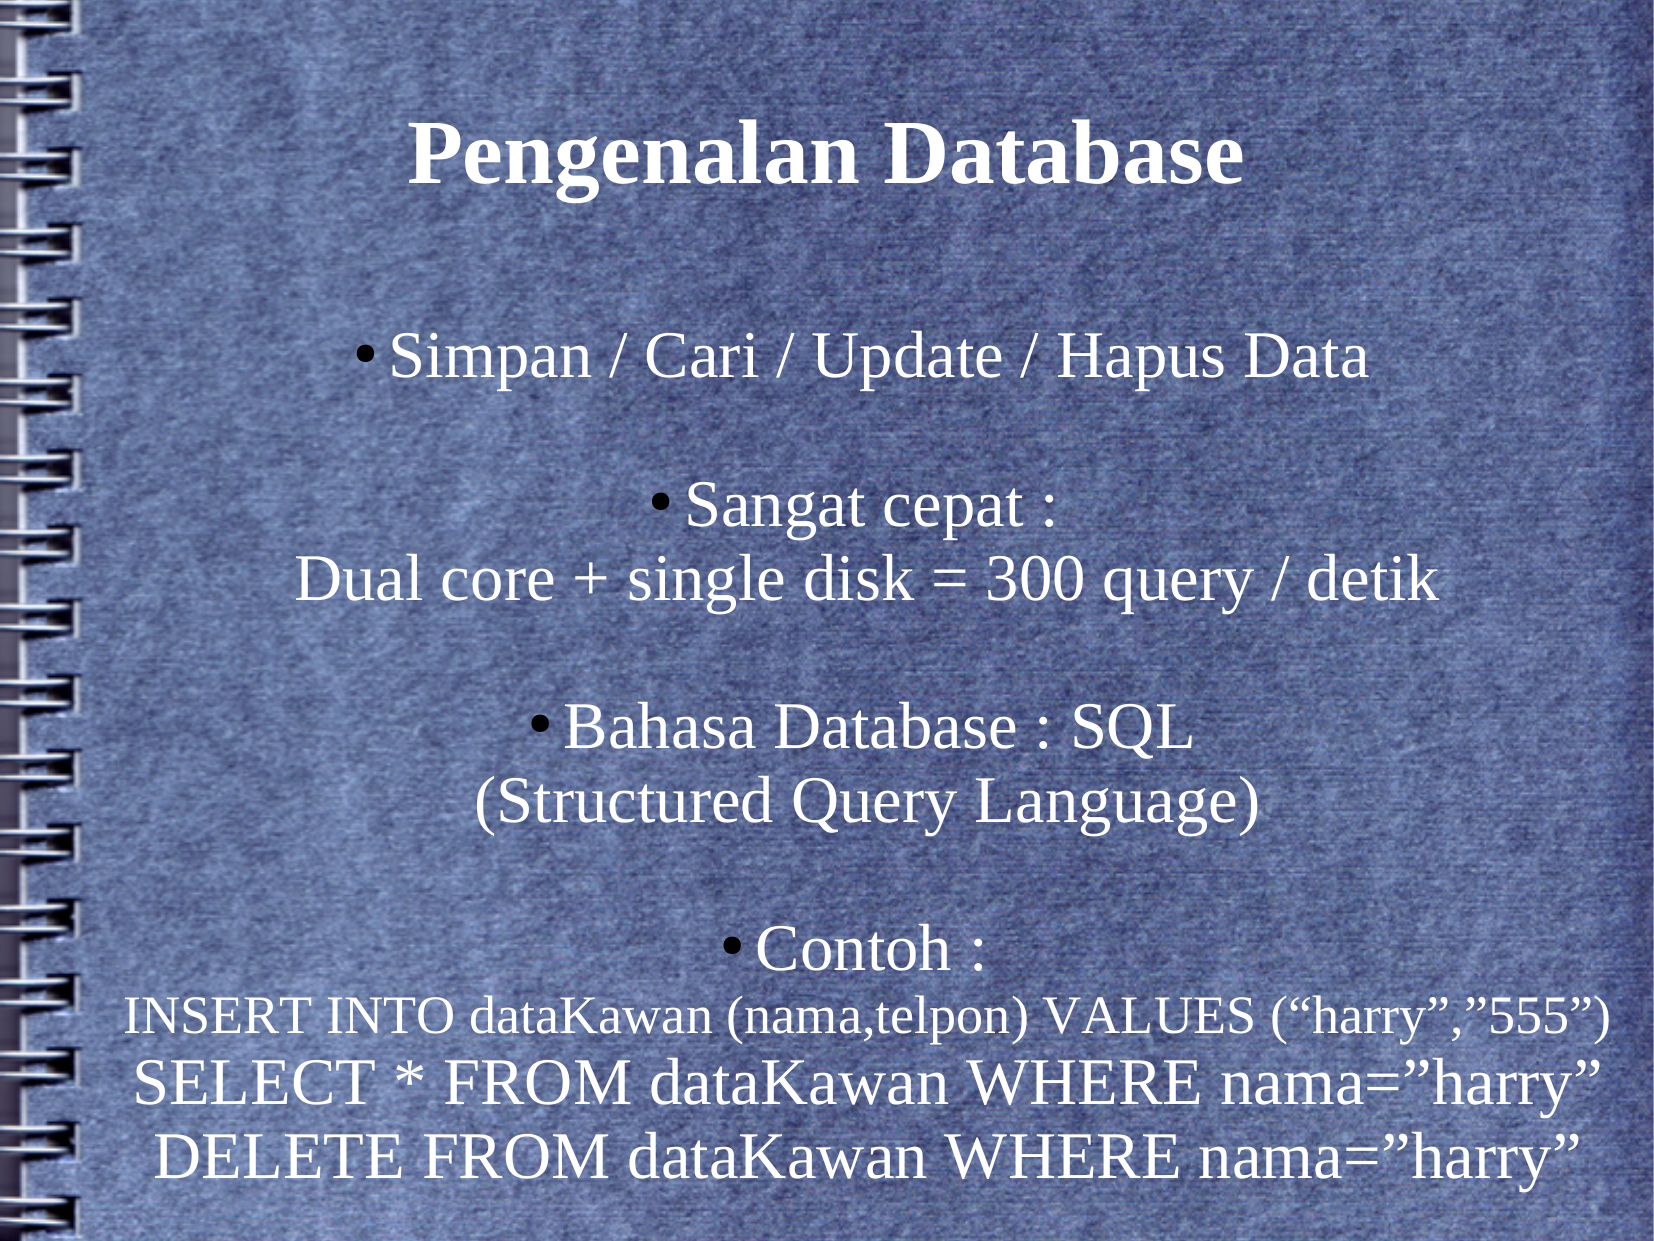

# Pengenalan Database
Simpan / Cari / Update / Hapus Data
Sangat cepat :
Dual core + single disk = 300 query / detik
Bahasa Database : SQL
(Structured Query Language)
Contoh :
INSERT INTO dataKawan (nama,telpon) VALUES (“harry”,”555”)
SELECT * FROM dataKawan WHERE nama=”harry”
DELETE FROM dataKawan WHERE nama=”harry”